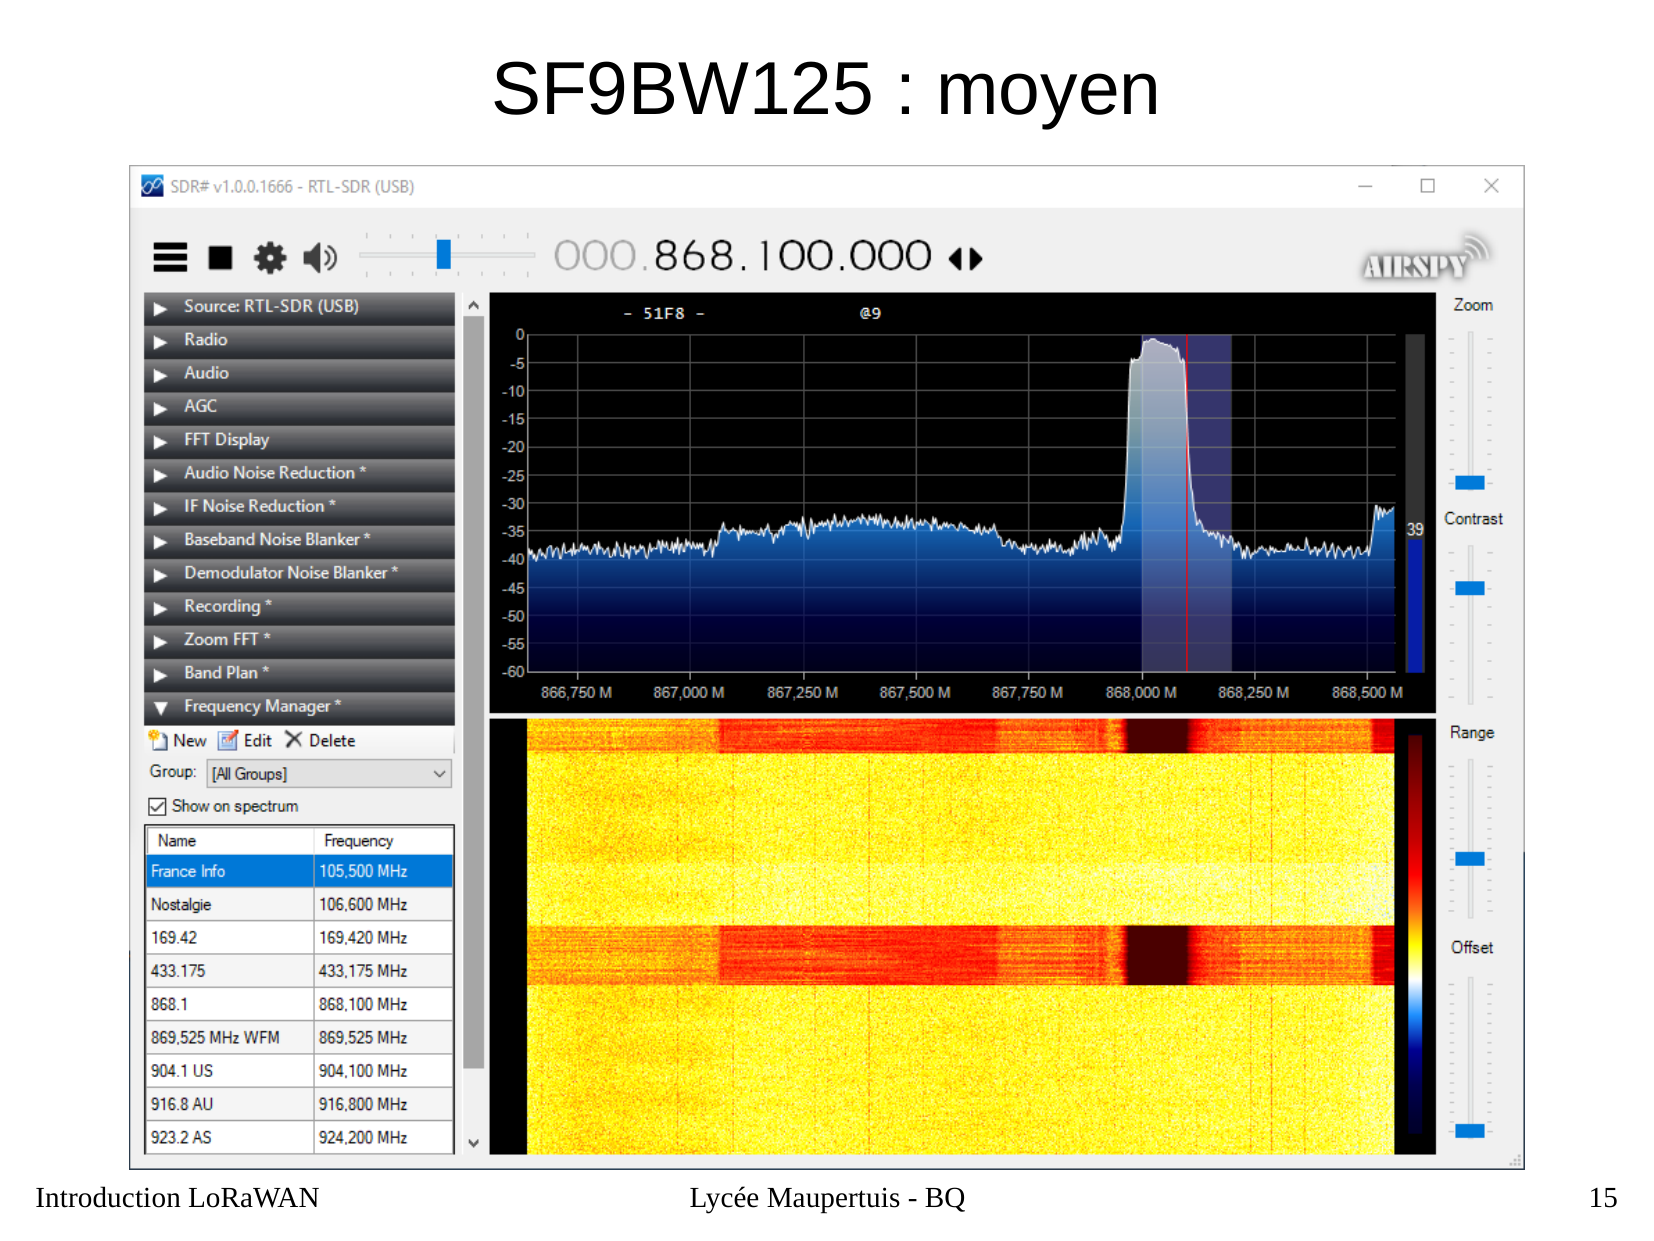

# SF9BW125 : moyen
Introduction LoRaWAN
Lycée Maupertuis - BQ
15